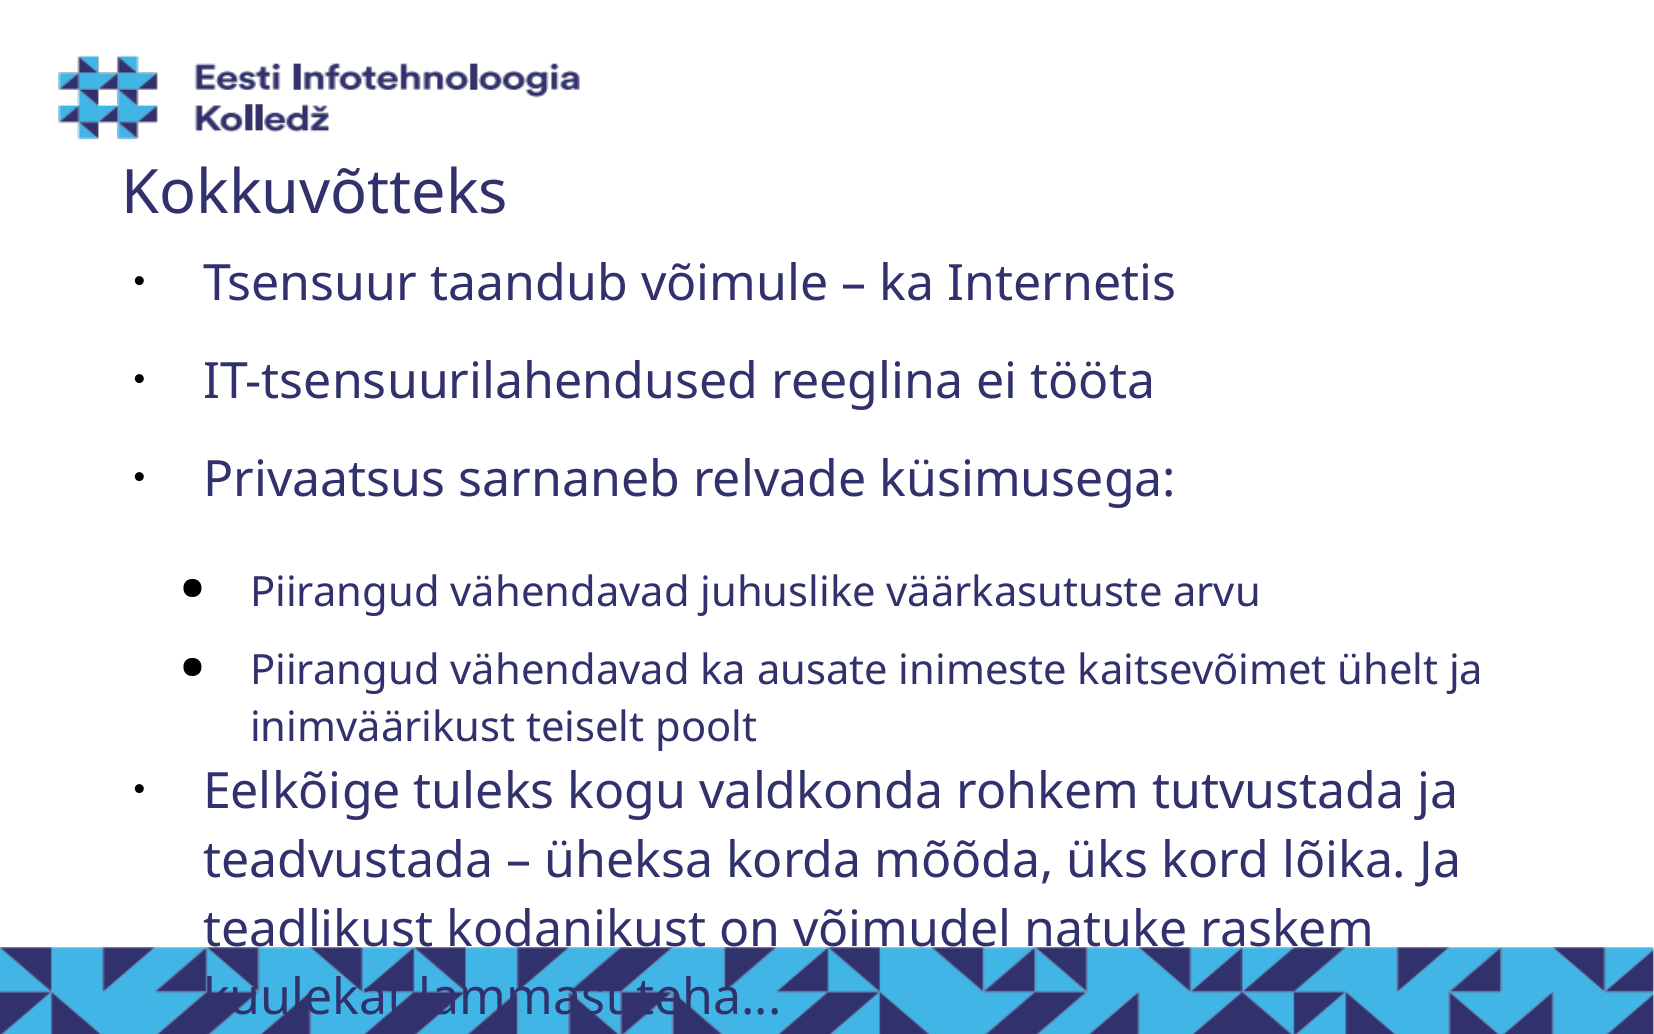

# Kokkuvõtteks
Tsensuur taandub võimule – ka Internetis
IT-tsensuurilahendused reeglina ei tööta
Privaatsus sarnaneb relvade küsimusega:
Piirangud vähendavad juhuslike väärkasutuste arvu
Piirangud vähendavad ka ausate inimeste kaitsevõimet ühelt ja inimväärikust teiselt poolt
Eelkõige tuleks kogu valdkonda rohkem tutvustada ja teadvustada – üheksa korda mõõda, üks kord lõika. Ja teadlikust kodanikust on võimudel natuke raskem kuulekat lammast teha...